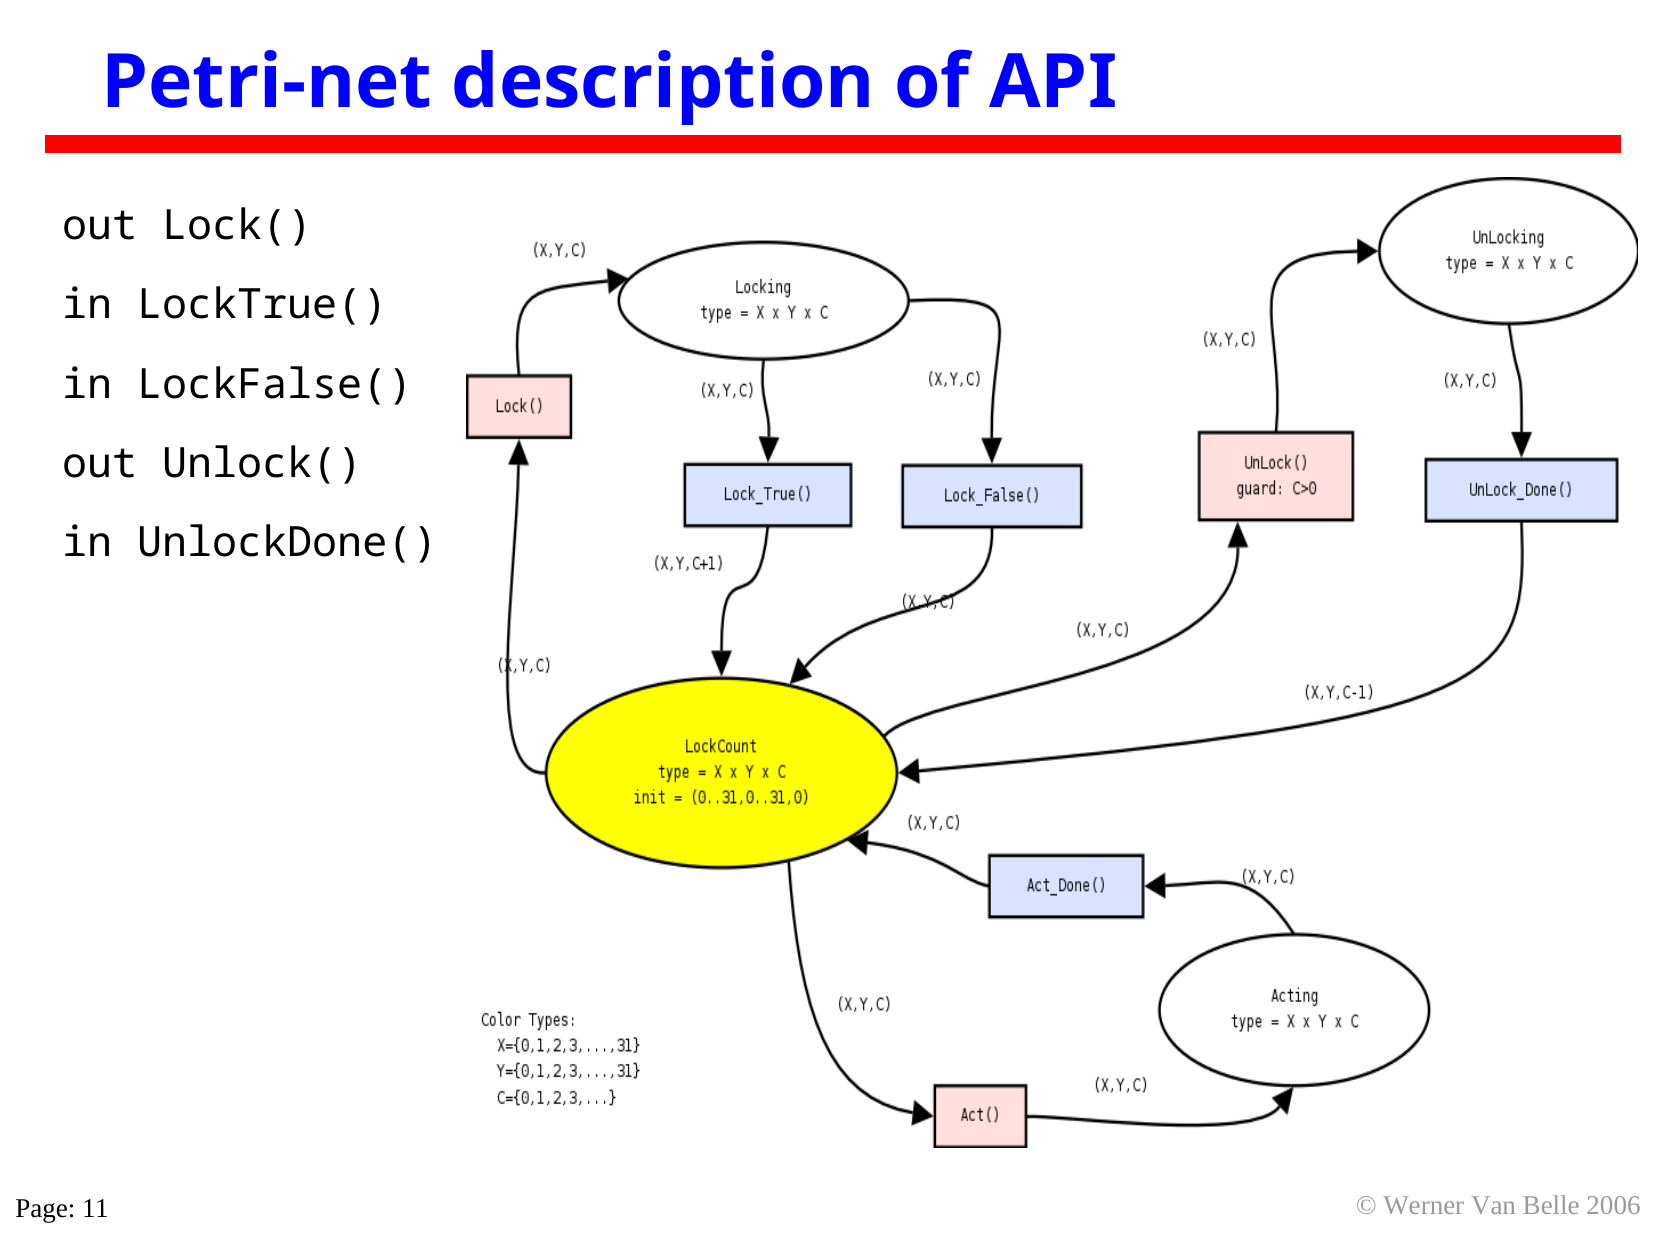

# Petri-net description of API
out Lock()
in LockTrue()
in LockFalse()
out Unlock()
in UnlockDone()